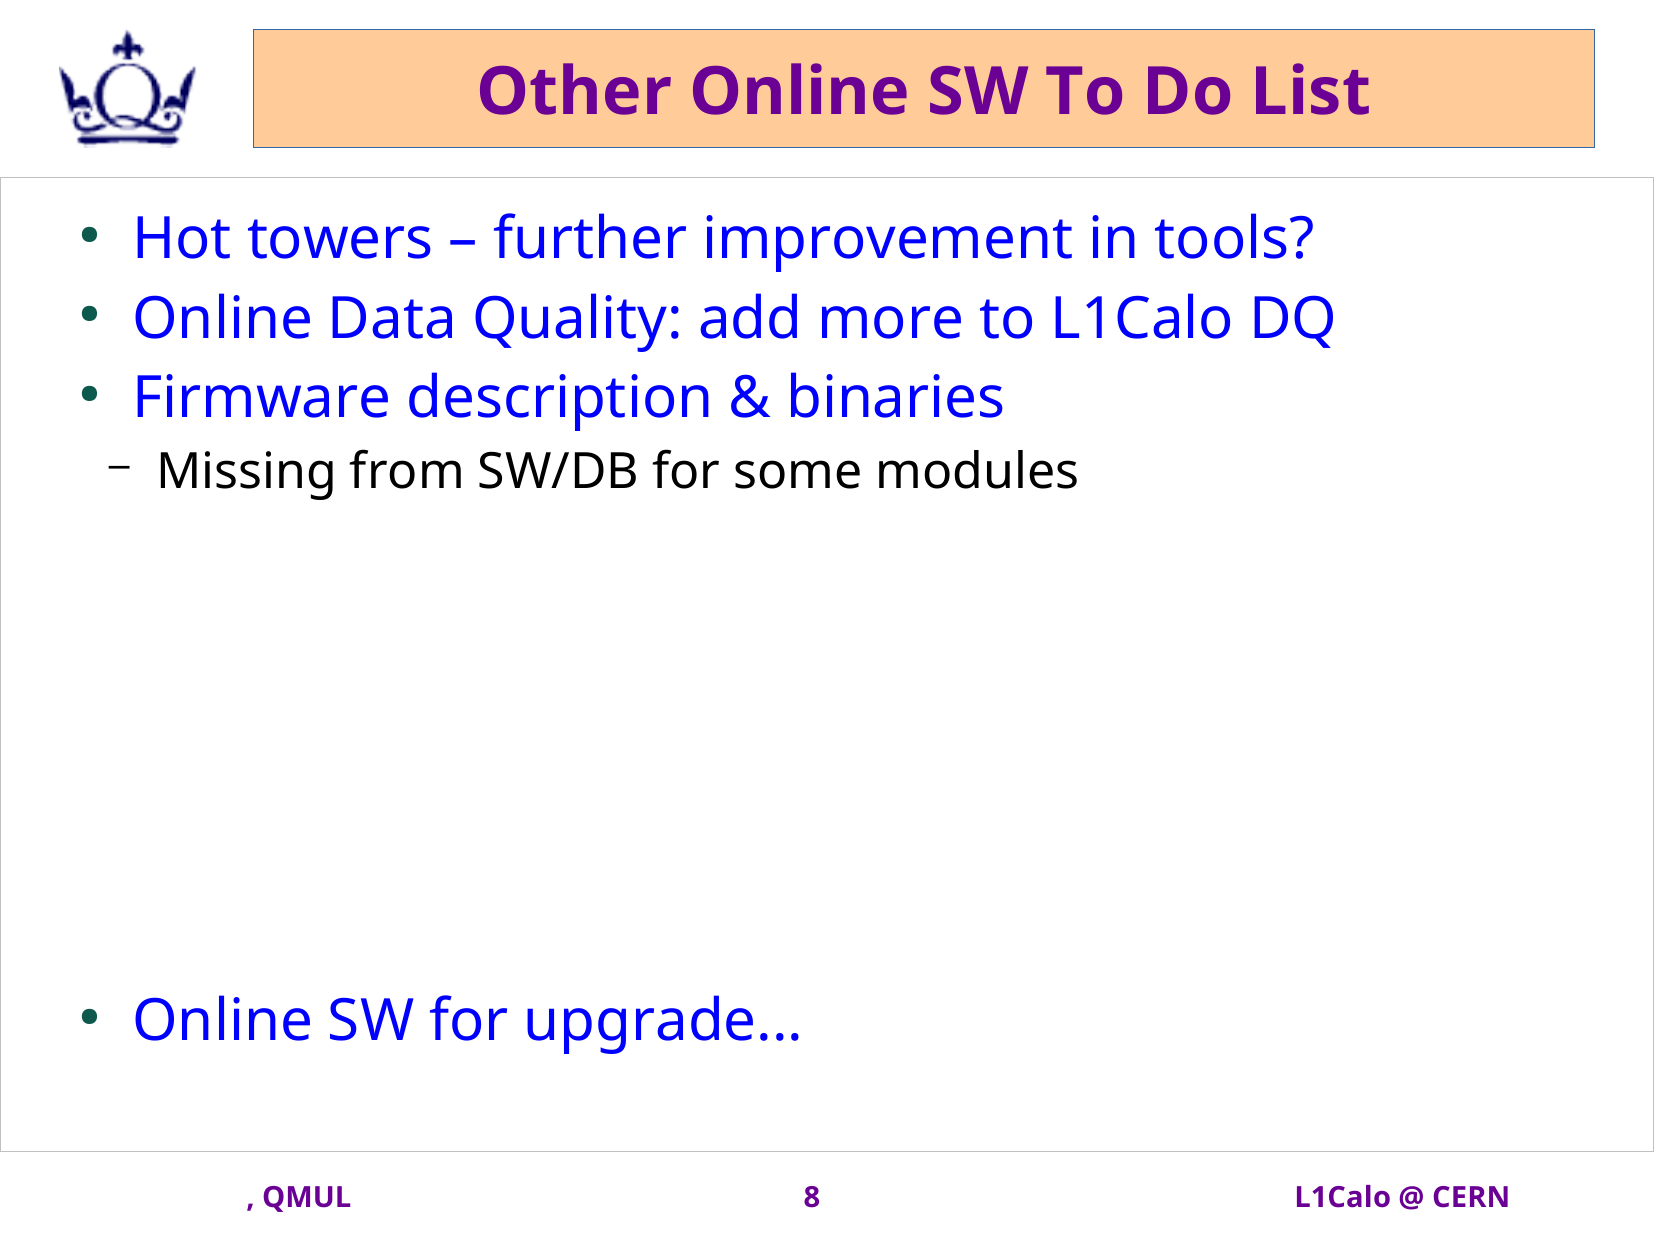

# Other Online SW To Do List
Hot towers – further improvement in tools?
Online Data Quality: add more to L1Calo DQ
Firmware description & binaries
Missing from SW/DB for some modules
Online SW for upgrade...